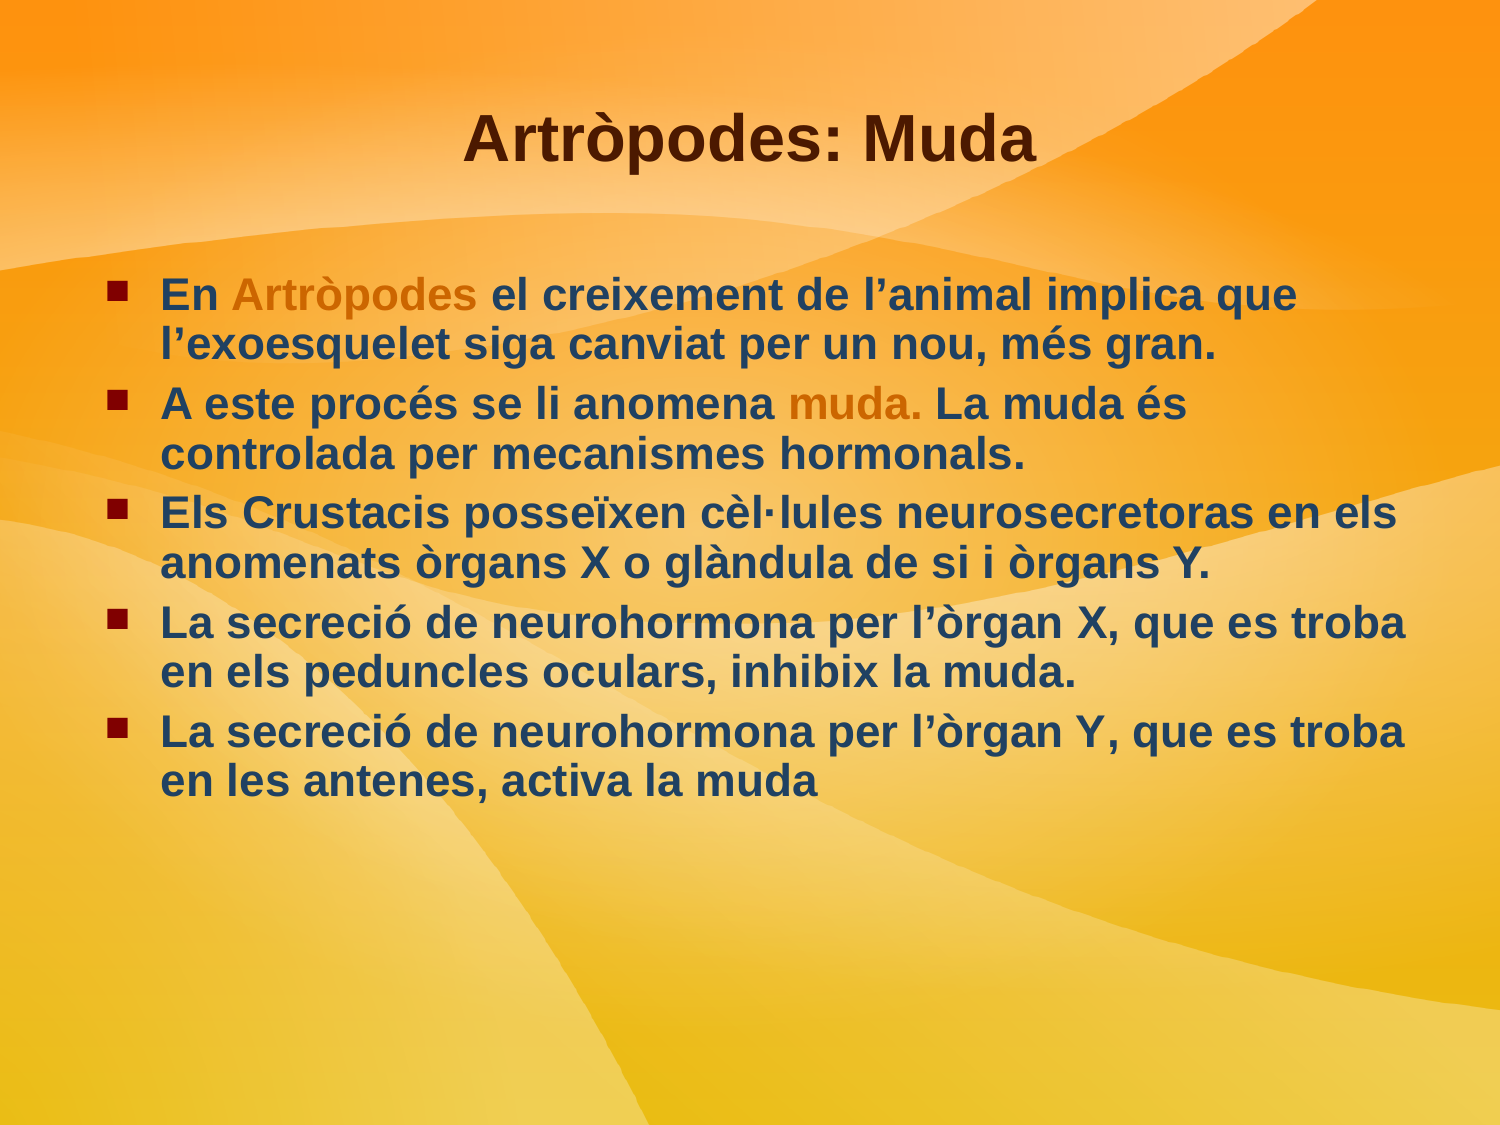

# Artròpodes: Muda
En Artròpodes el creixement de l’animal implica que l’exoesquelet siga canviat per un nou, més gran.
A este procés se li anomena muda. La muda és controlada per mecanismes hormonals.
Els Crustacis posseïxen cèl·lules neurosecretoras en els anomenats òrgans X o glàndula de si i òrgans Y.
La secreció de neurohormona per l’òrgan X, que es troba en els peduncles oculars, inhibix la muda.
La secreció de neurohormona per l’òrgan Y, que es troba en les antenes, activa la muda